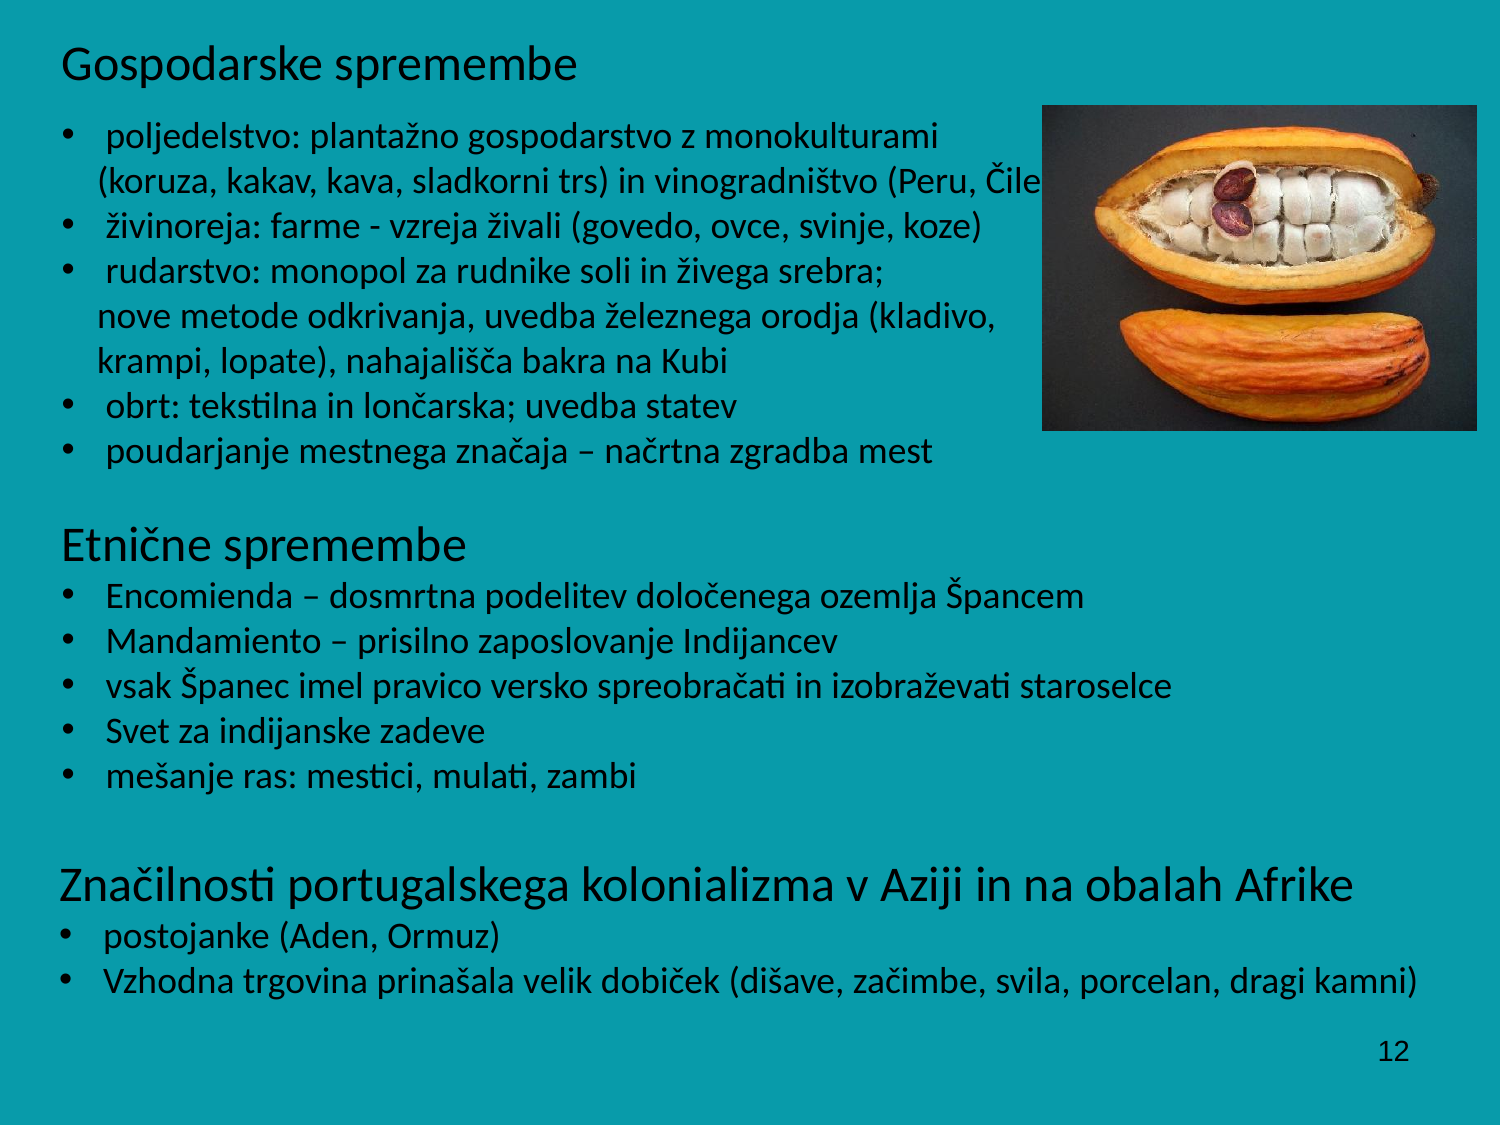

Gospodarske spremembe
 poljedelstvo: plantažno gospodarstvo z monokulturami
(koruza, kakav, kava, sladkorni trs) in vinogradništvo (Peru, Čile)
 živinoreja: farme - vzreja živali (govedo, ovce, svinje, koze)
 rudarstvo: monopol za rudnike soli in živega srebra;
nove metode odkrivanja, uvedba železnega orodja (kladivo,
krampi, lopate), nahajališča bakra na Kubi
 obrt: tekstilna in lončarska; uvedba statev
 poudarjanje mestnega značaja – načrtna zgradba mest
Etnične spremembe
 Encomienda – dosmrtna podelitev določenega ozemlja Špancem
 Mandamiento – prisilno zaposlovanje Indijancev
 vsak Španec imel pravico versko spreobračati in izobraževati staroselce
 Svet za indijanske zadeve
 mešanje ras: mestici, mulati, zambi
Značilnosti portugalskega kolonializma v Aziji in na obalah Afrike
 postojanke (Aden, Ormuz)
 Vzhodna trgovina prinašala velik dobiček (dišave, začimbe, svila, porcelan, dragi kamni)